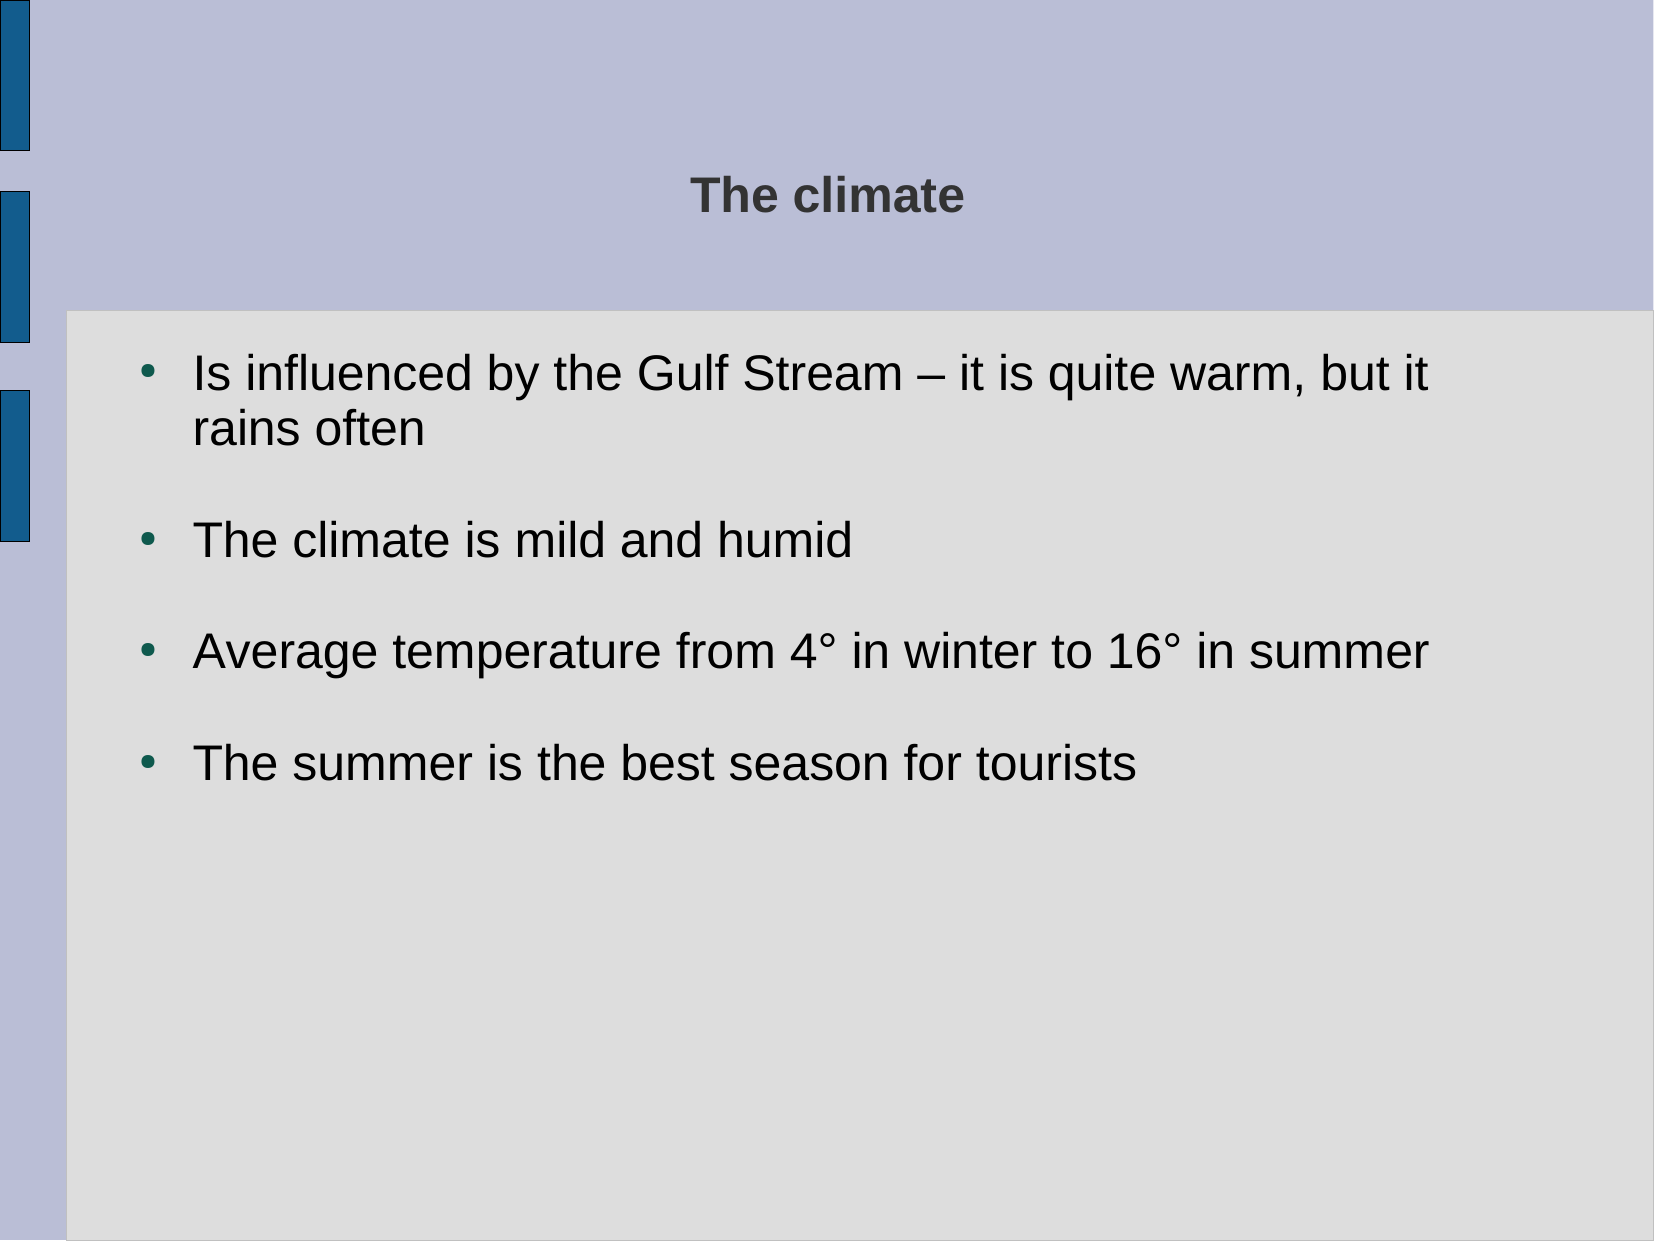

# The climate
Is influenced by the Gulf Stream – it is quite warm, but it rains often
The climate is mild and humid
Average temperature from 4° in winter to 16° in summer
The summer is the best season for tourists